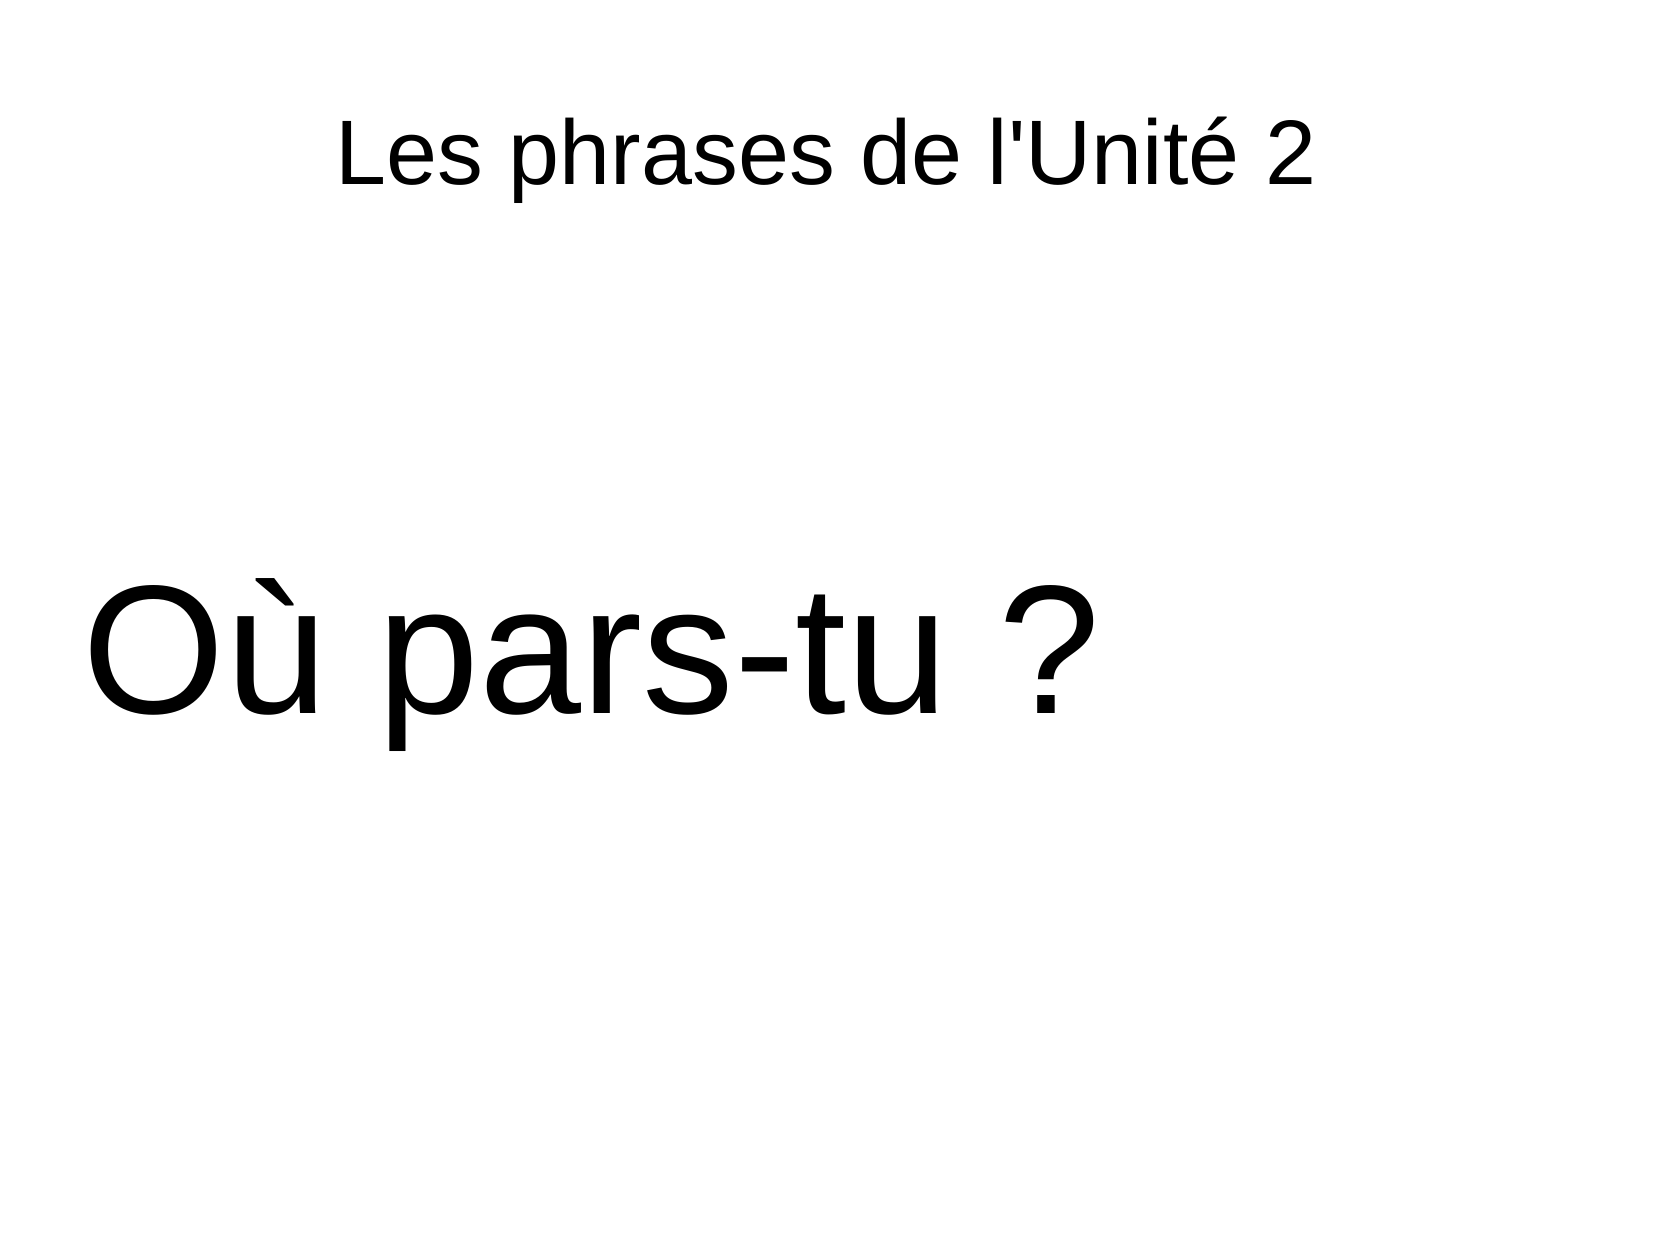

# Les phrases de l'Unité 2
Où pars-tu ?